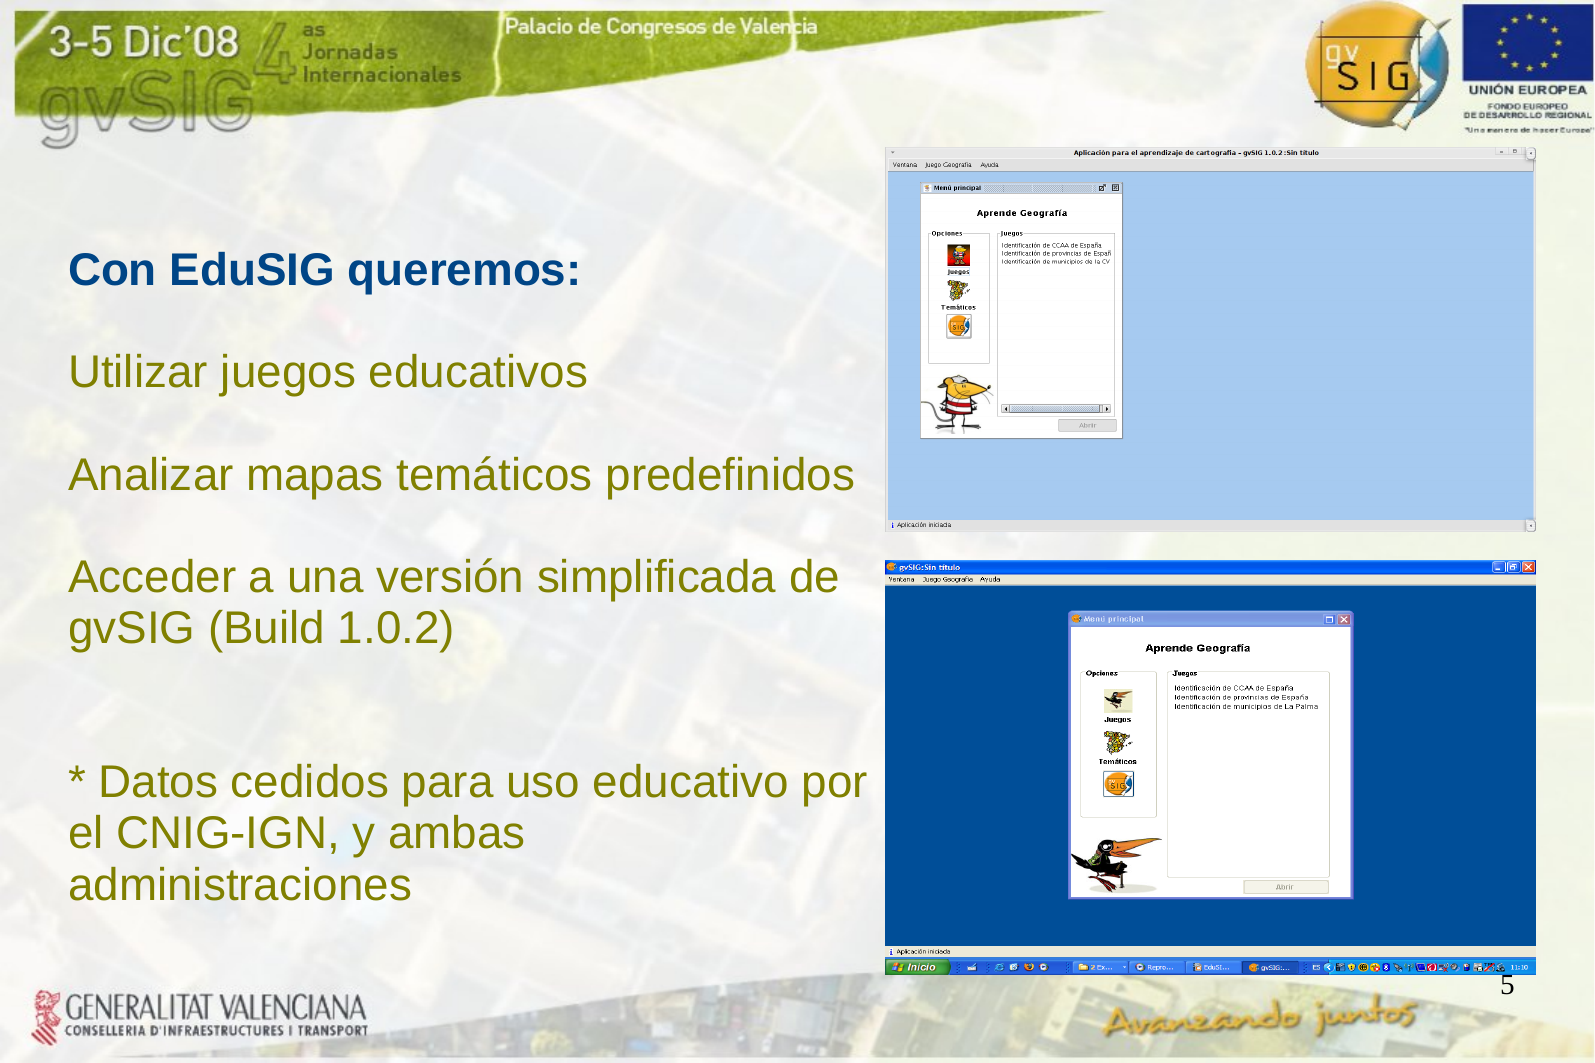

Con EduSIG queremos:
Utilizar juegos educativos
Analizar mapas temáticos predefinidos
Acceder a una versión simplificada de gvSIG (Build 1.0.2)
* Datos cedidos para uso educativo por el CNIG-IGN, y ambas administraciones
5